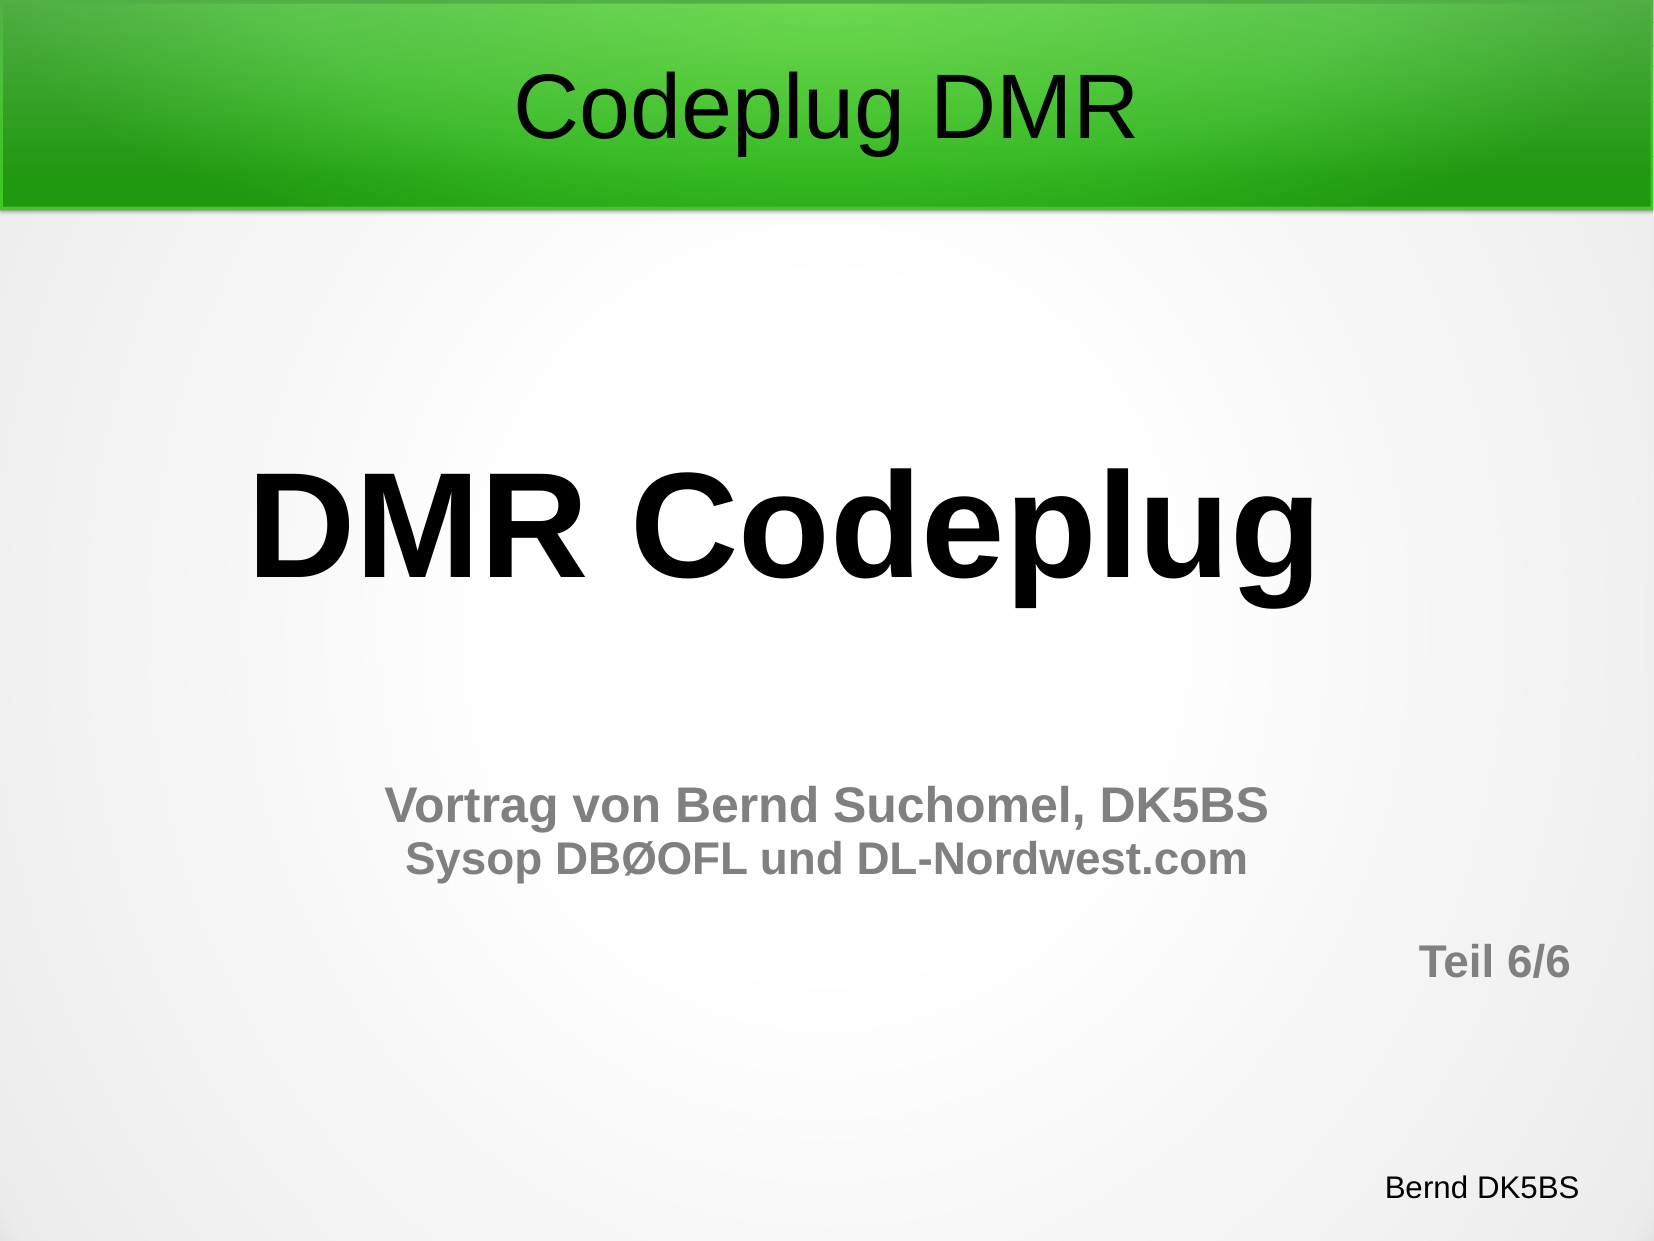

Codeplug DMR
# DMR Codeplug
Vortrag von Bernd Suchomel, DK5BS
Sysop DBØOFL und DL-Nordwest.com
Teil 6/6
Bernd DK5BS